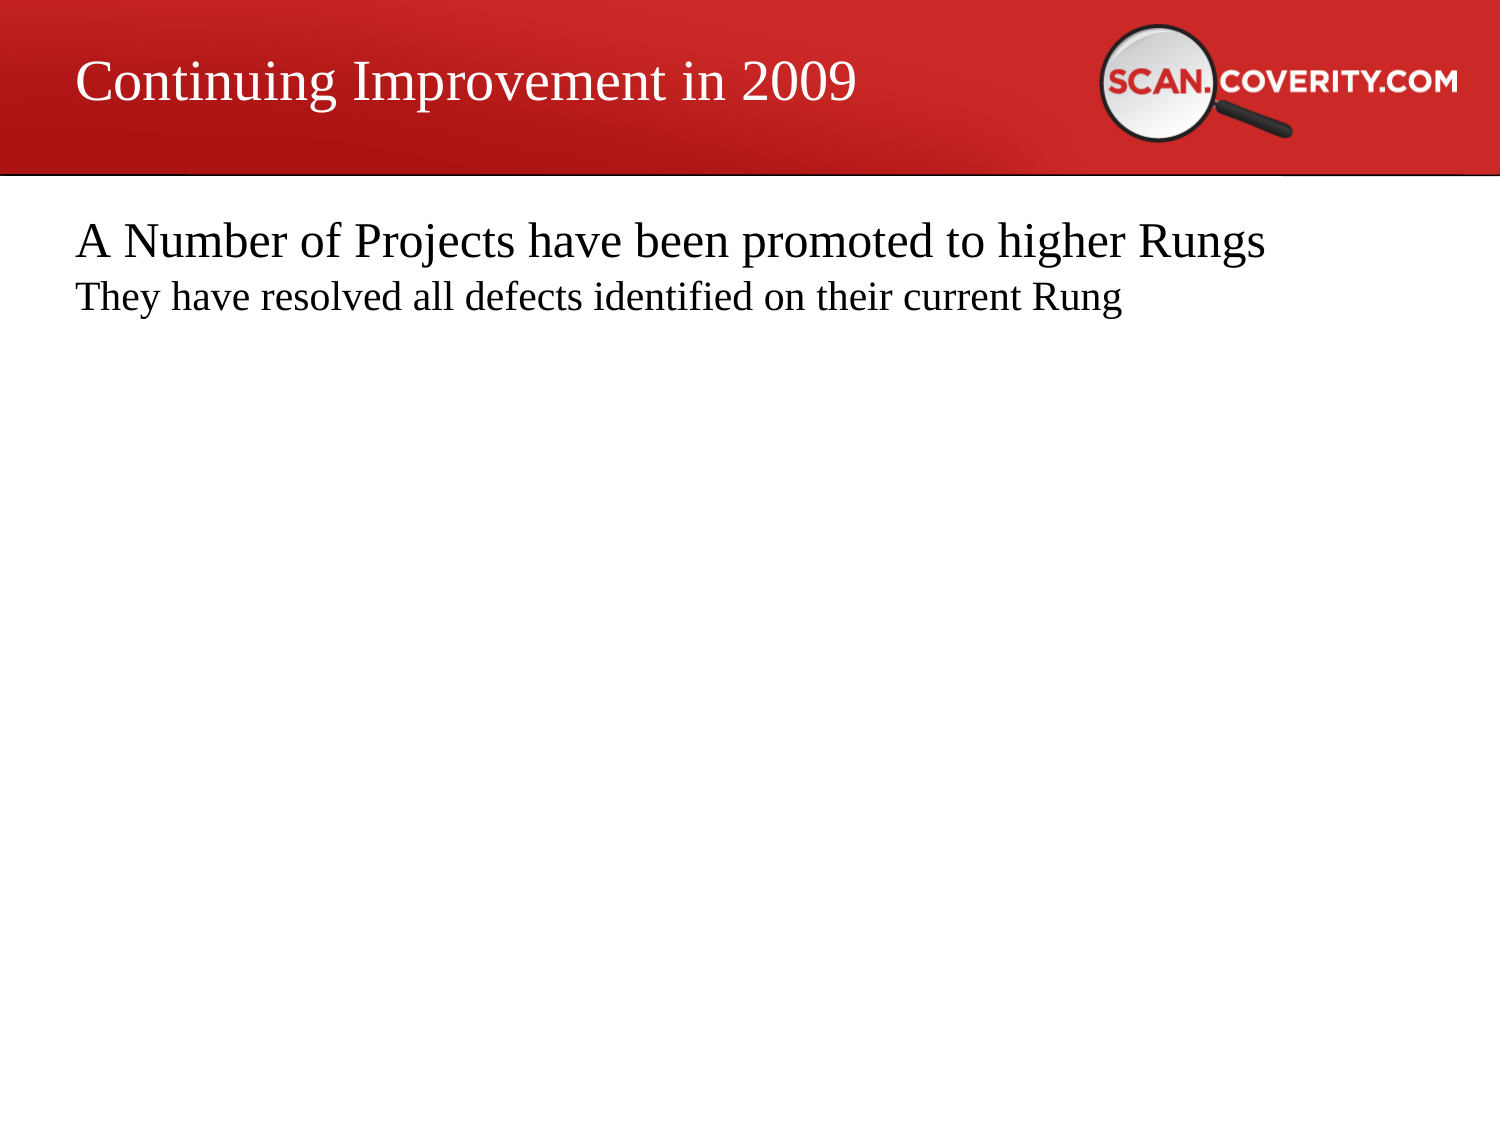

# Continuing Improvement in 2009
A Number of Projects have been promoted to higher Rungs
They have resolved all defects identified on their current Rung